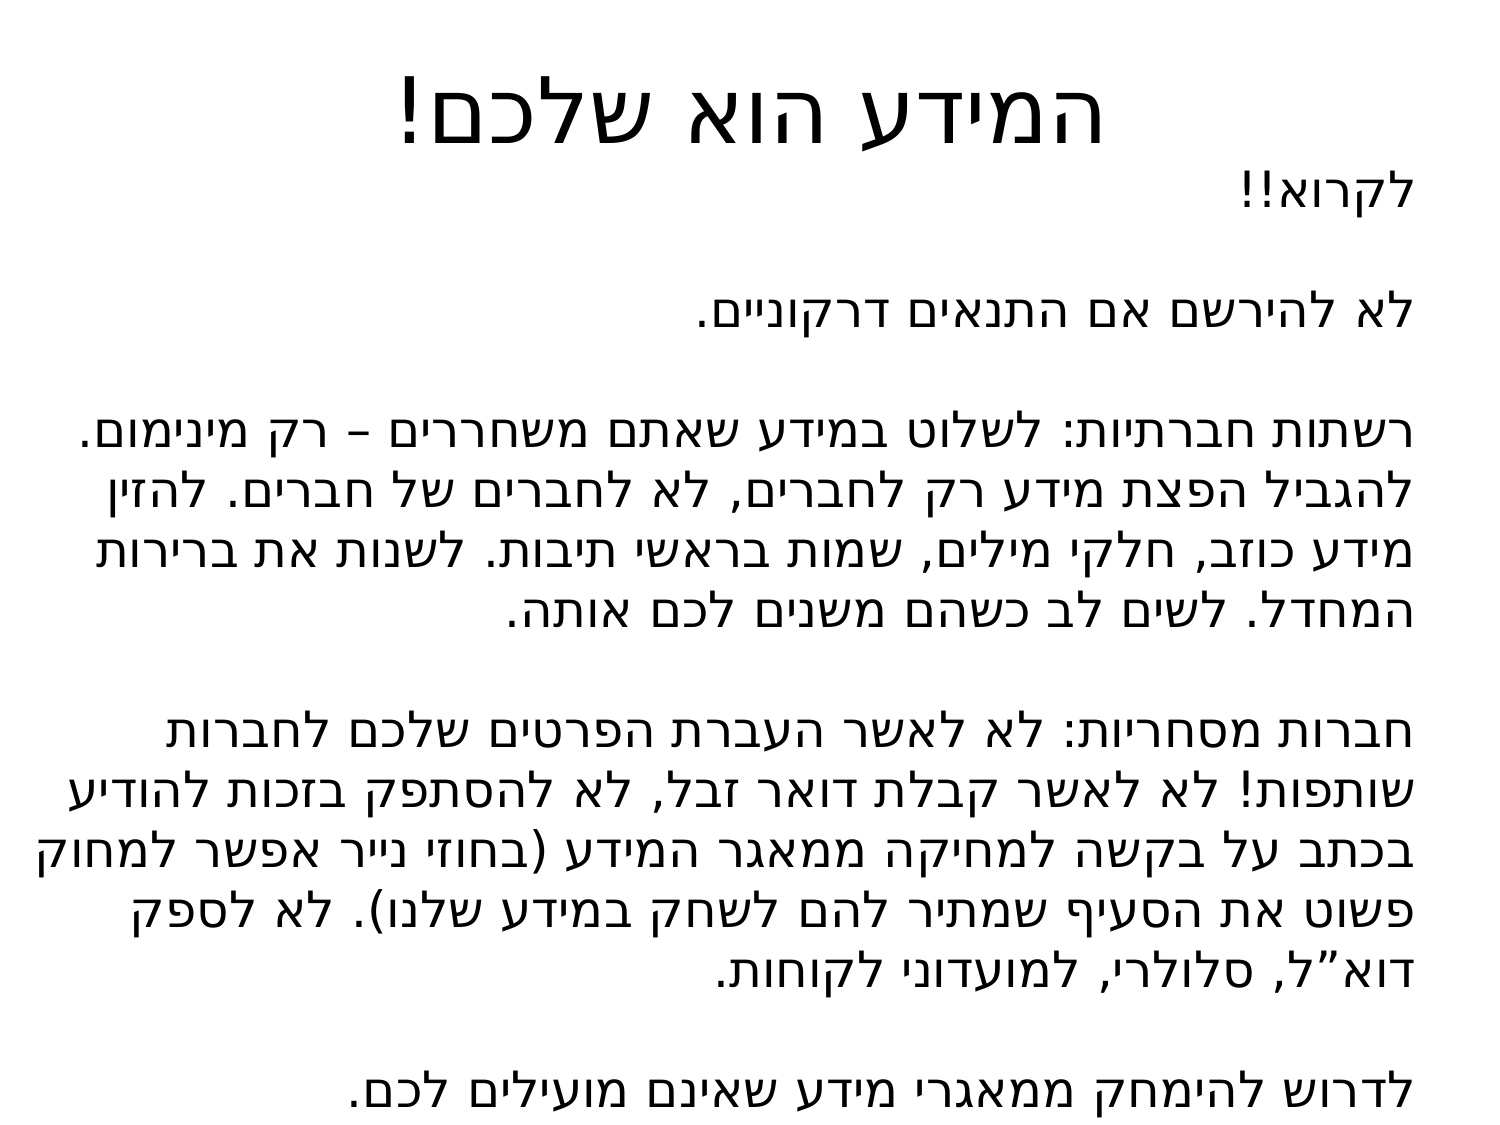

המידע הוא שלכם!
לקרוא!!
לא להירשם אם התנאים דרקוניים.
רשתות חברתיות: לשלוט במידע שאתם משחררים – רק מינימום. להגביל הפצת מידע רק לחברים, לא לחברים של חברים. להזין מידע כוזב, חלקי מילים, שמות בראשי תיבות. לשנות את ברירות המחדל. לשים לב כשהם משנים לכם אותה.
חברות מסחריות: לא לאשר העברת הפרטים שלכם לחברות שותפות! לא לאשר קבלת דואר זבל, לא להסתפק בזכות להודיע בכתב על בקשה למחיקה ממאגר המידע (בחוזי נייר אפשר למחוק פשוט את הסעיף שמתיר להם לשחק במידע שלנו). לא לספק דוא”ל, סלולרי, למועדוני לקוחות.
לדרוש להימחק ממאגרי מידע שאינם מועילים לכם.